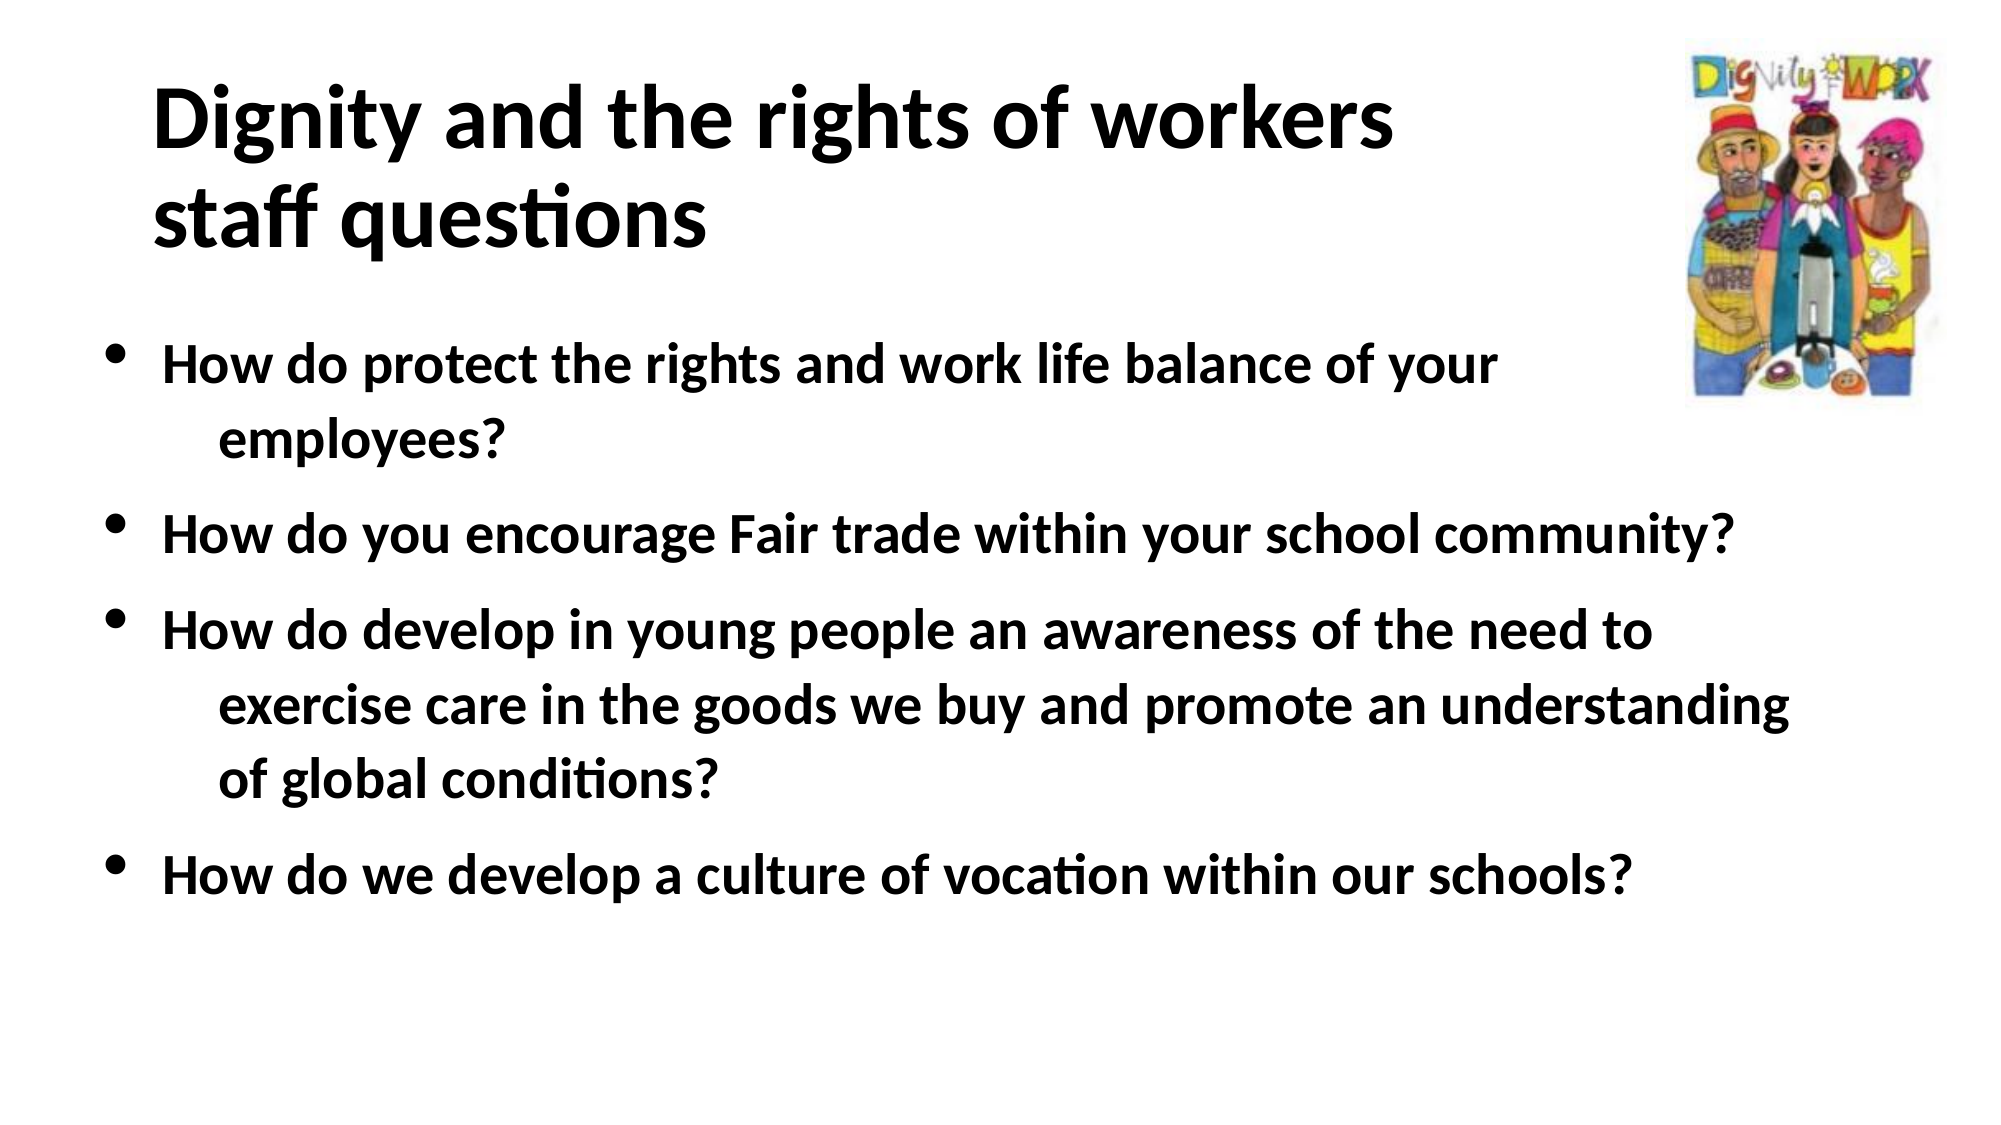

Dignity and the rights of workers 
staff questions
# How do protect the rights and work life balance of your employees?
How do you encourage Fair trade within your school community?
How do develop in young people an awareness of the need to exercise care in the goods we buy and promote an understanding of global conditions?
How do we develop a culture of vocation within our schools?